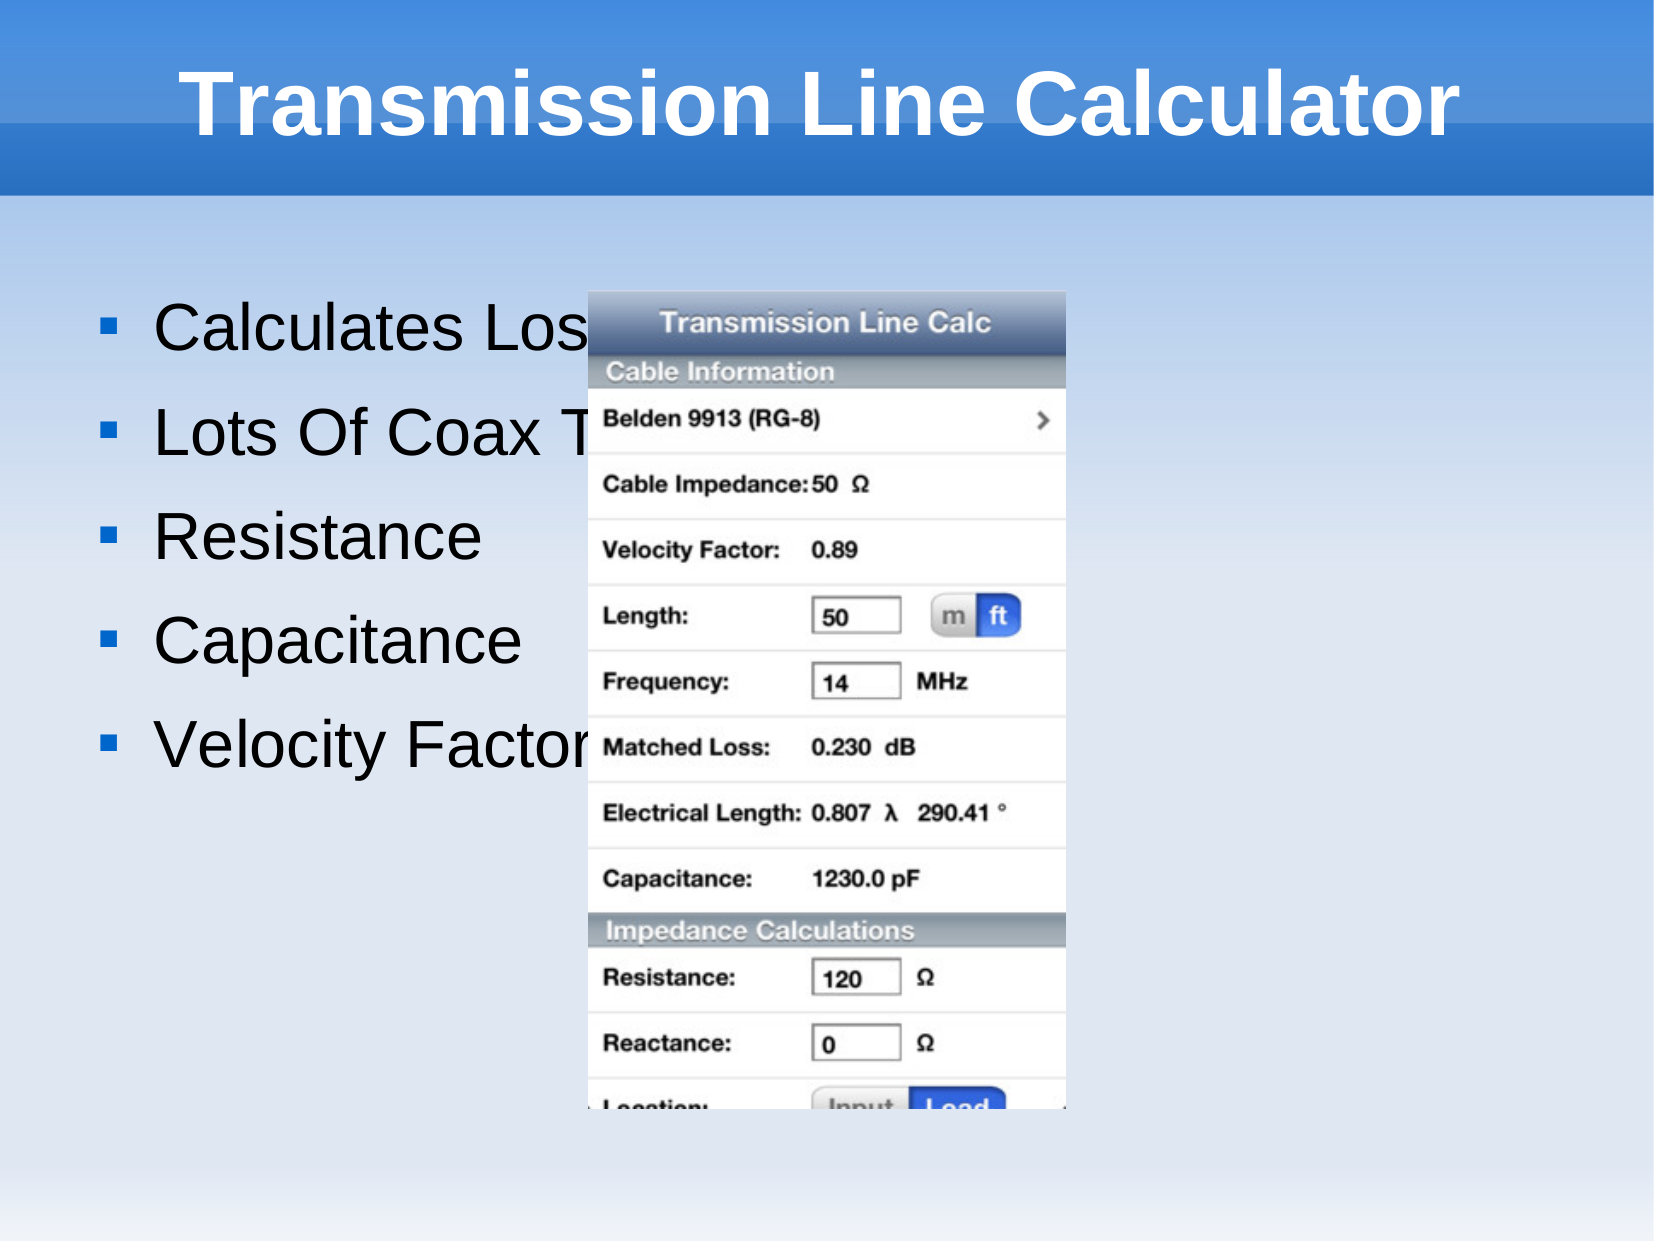

# Transmission Line Calculator
Calculates Loss
Lots Of Coax Types
Resistance
Capacitance
Velocity Factor